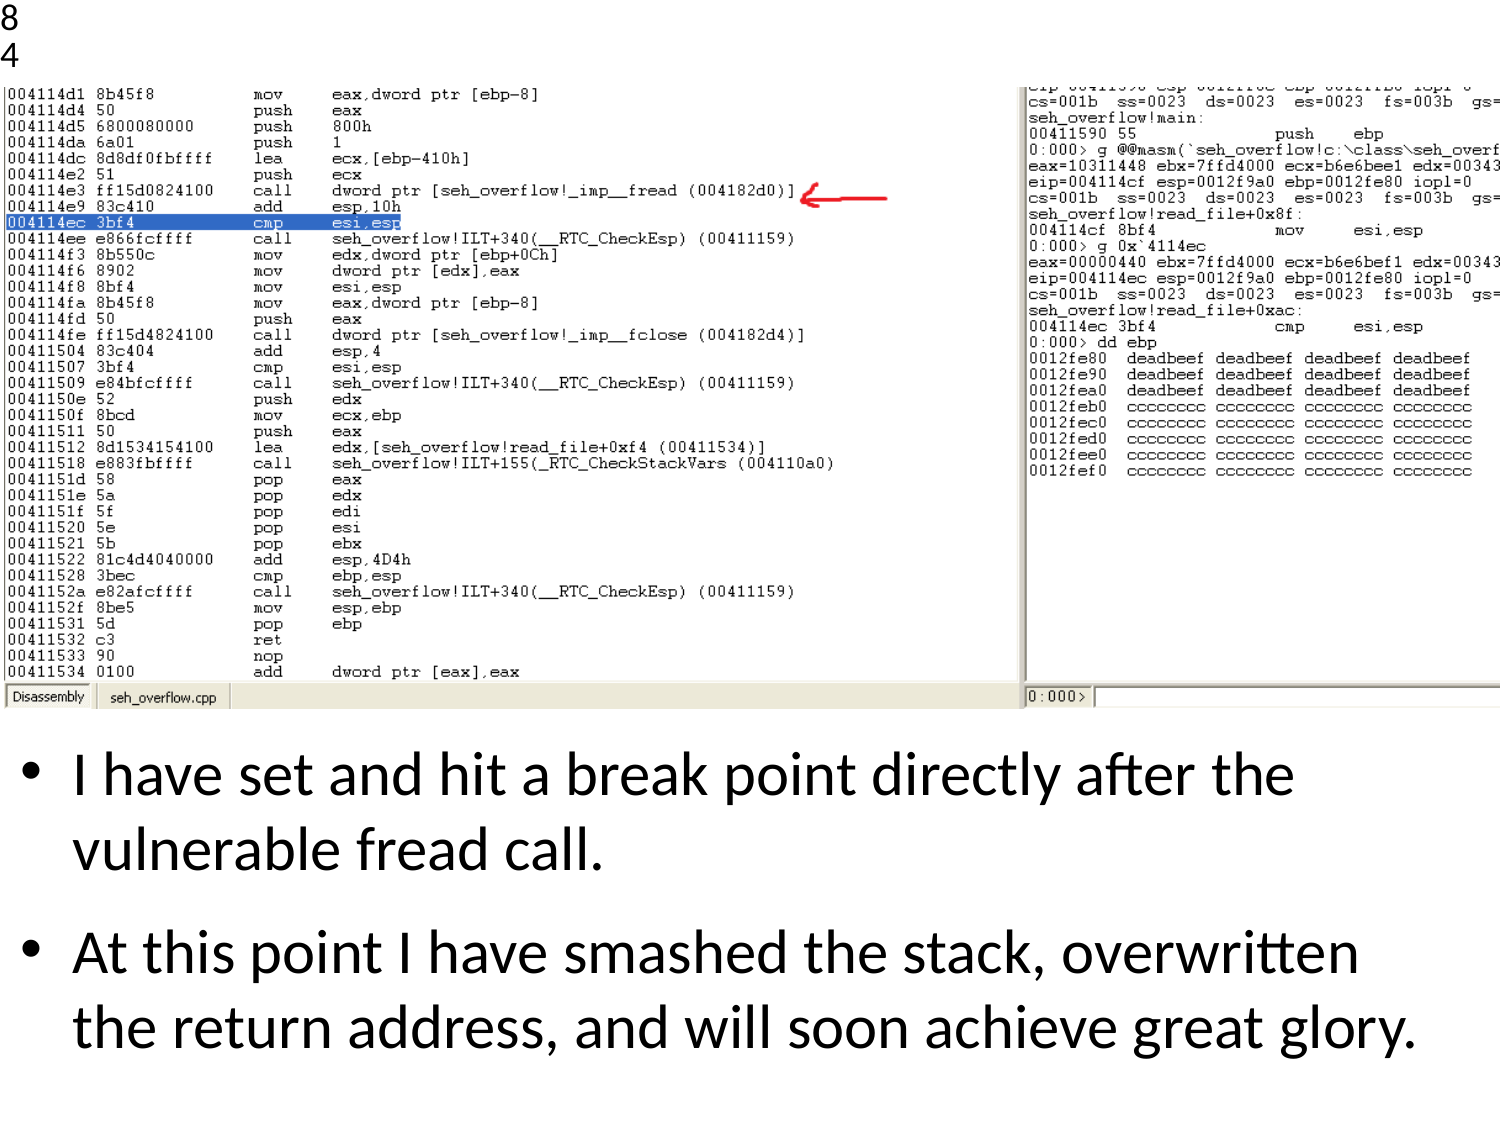

# I have set and hit a break point directly after the vulnerable fread call.
At this point I have smashed the stack, overwritten the return address, and will soon achieve great glory.